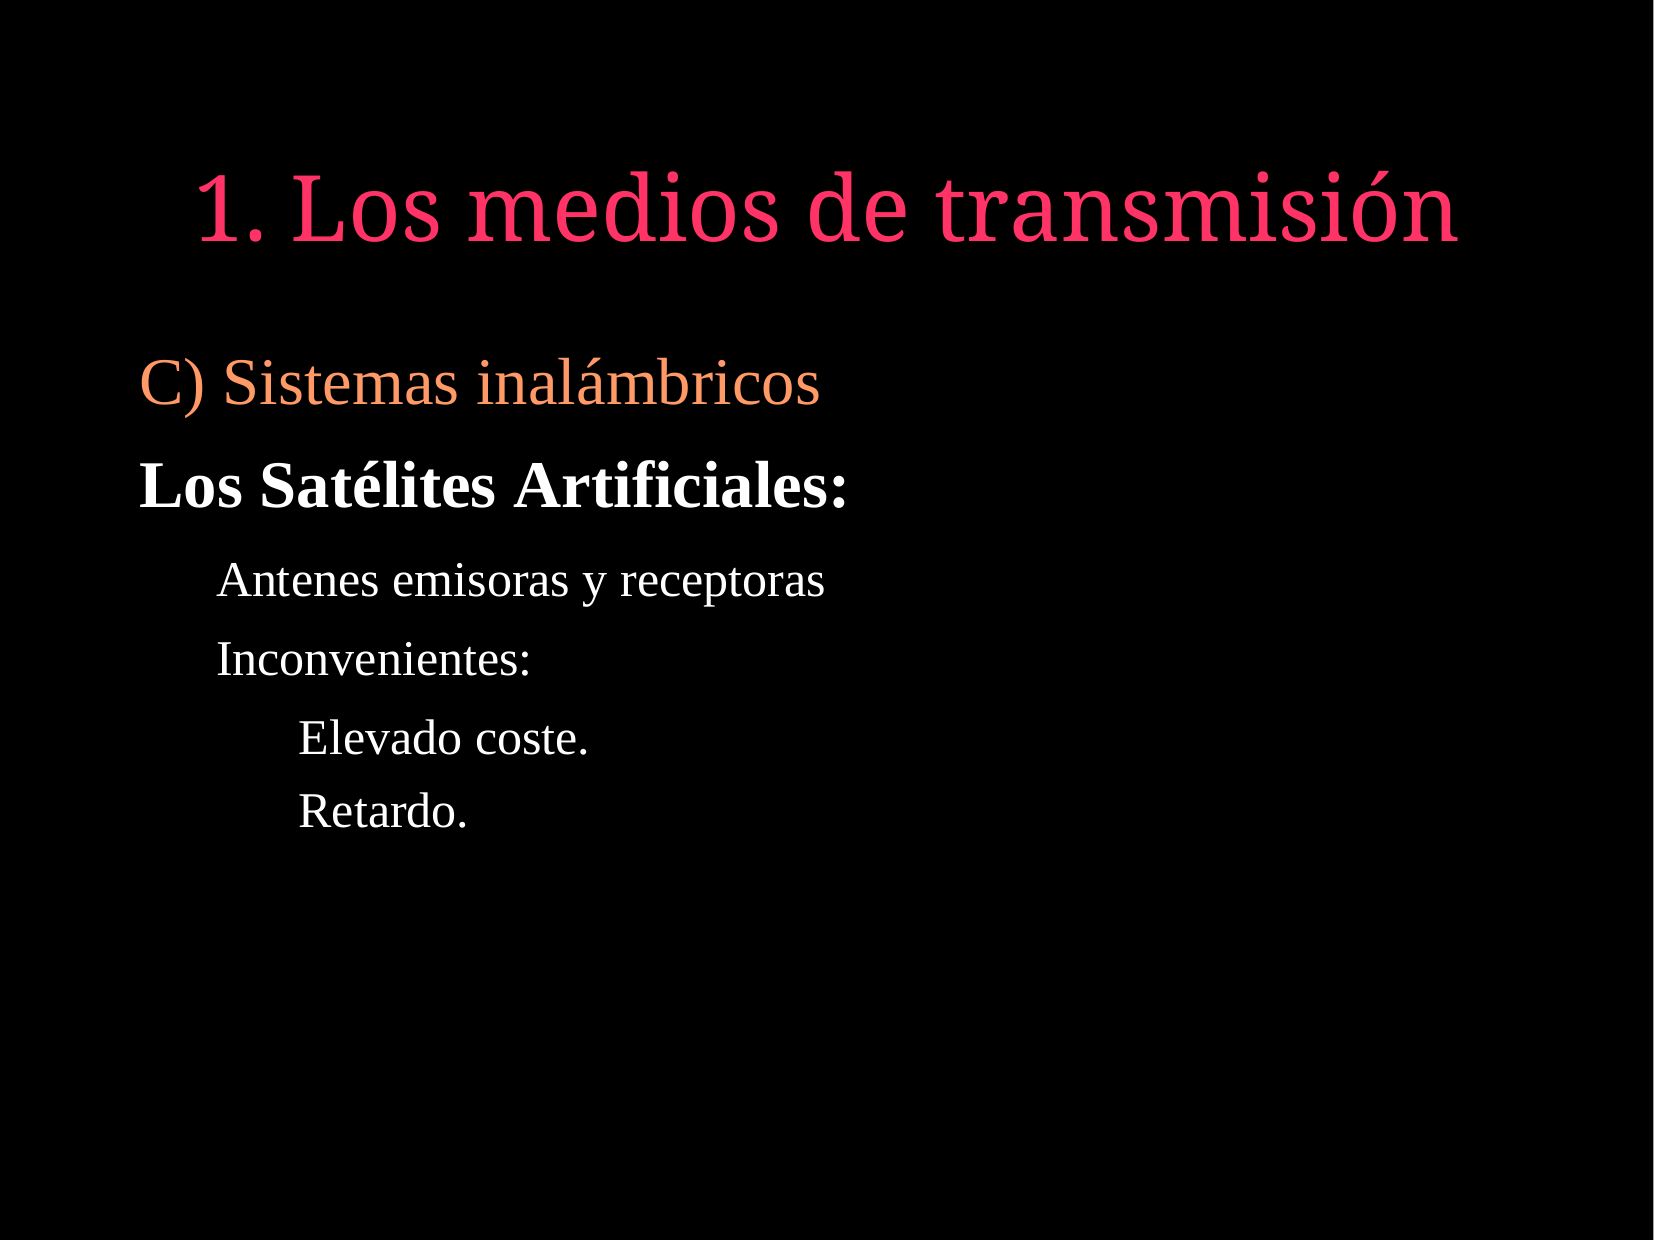

# 1. Los medios de transmisión
C) Sistemas inalámbricos
Los Satélites Artificiales:
Antenes emisoras y receptoras
Inconvenientes:
Elevado coste.
Retardo.